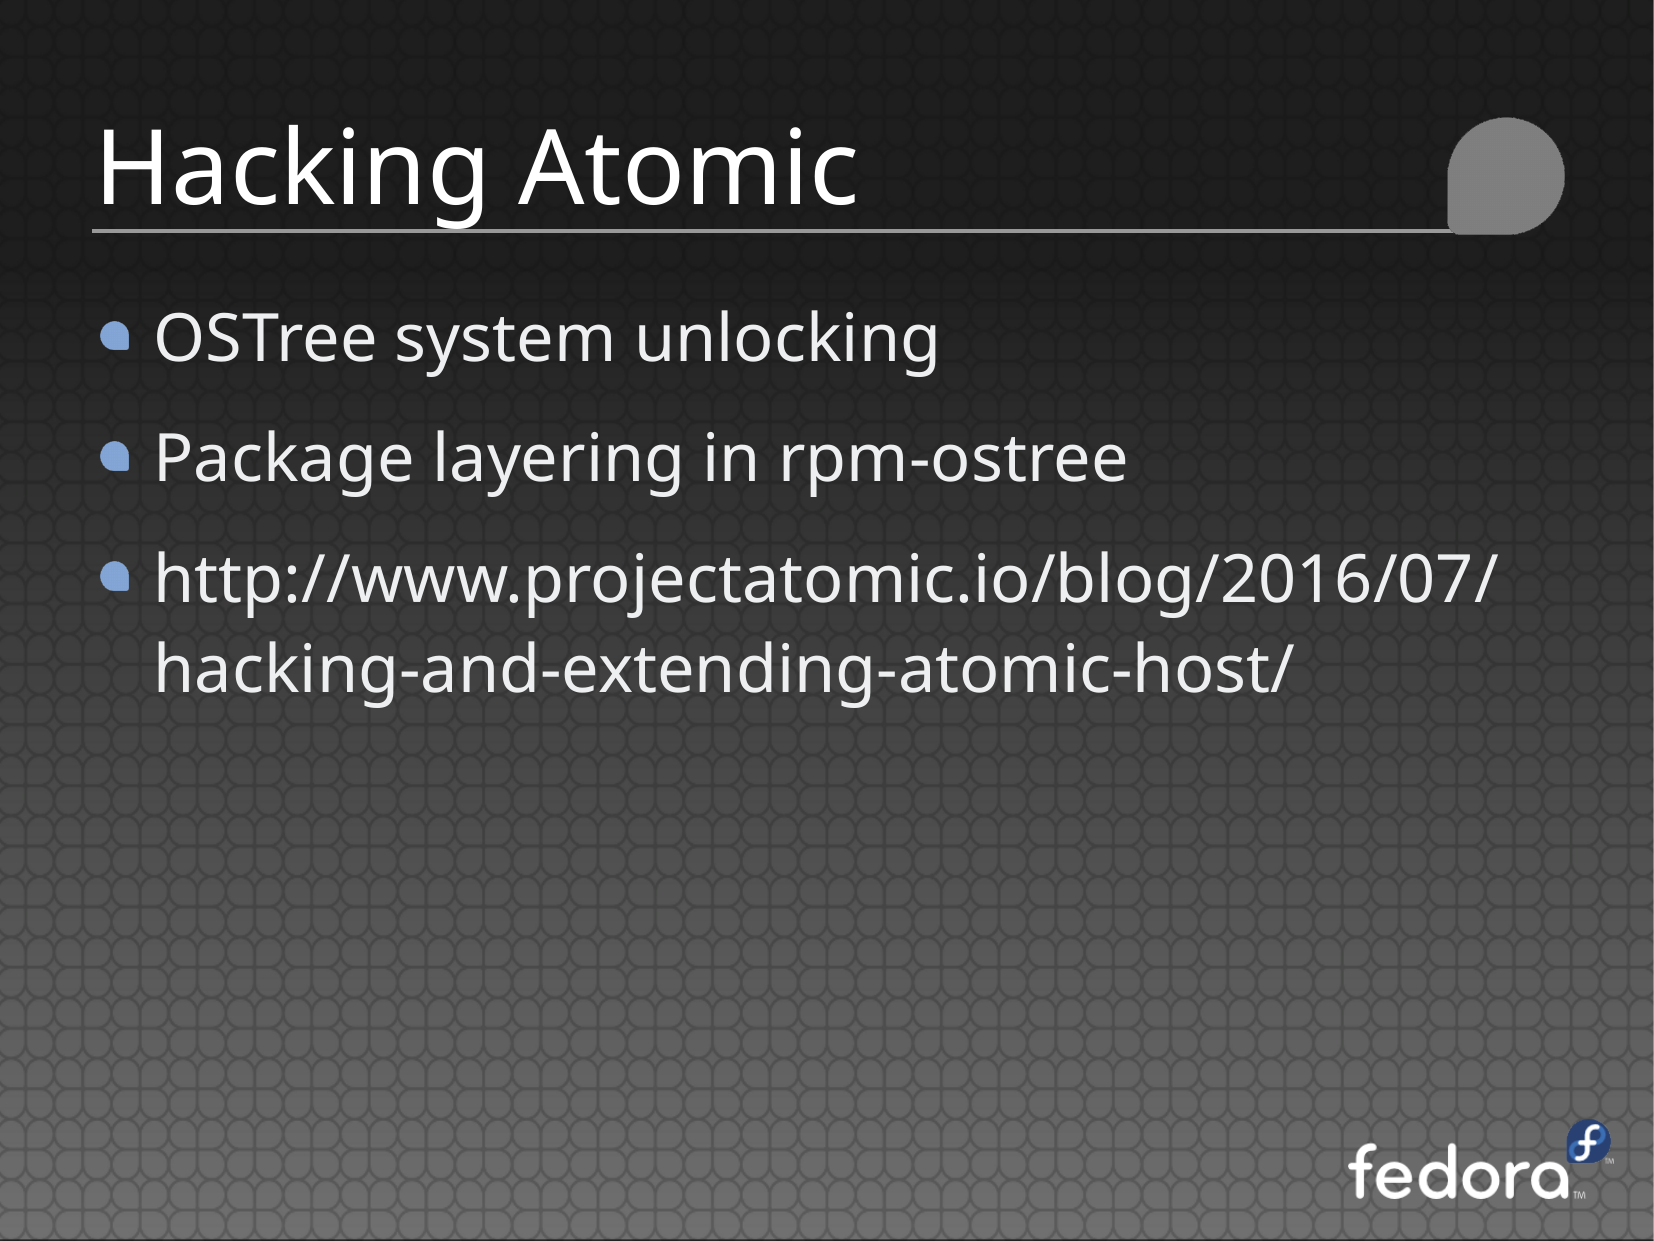

Hacking Atomic
# OSTree system unlocking
Package layering in rpm-ostree
http://www.projectatomic.io/blog/2016/07/hacking-and-extending-atomic-host/